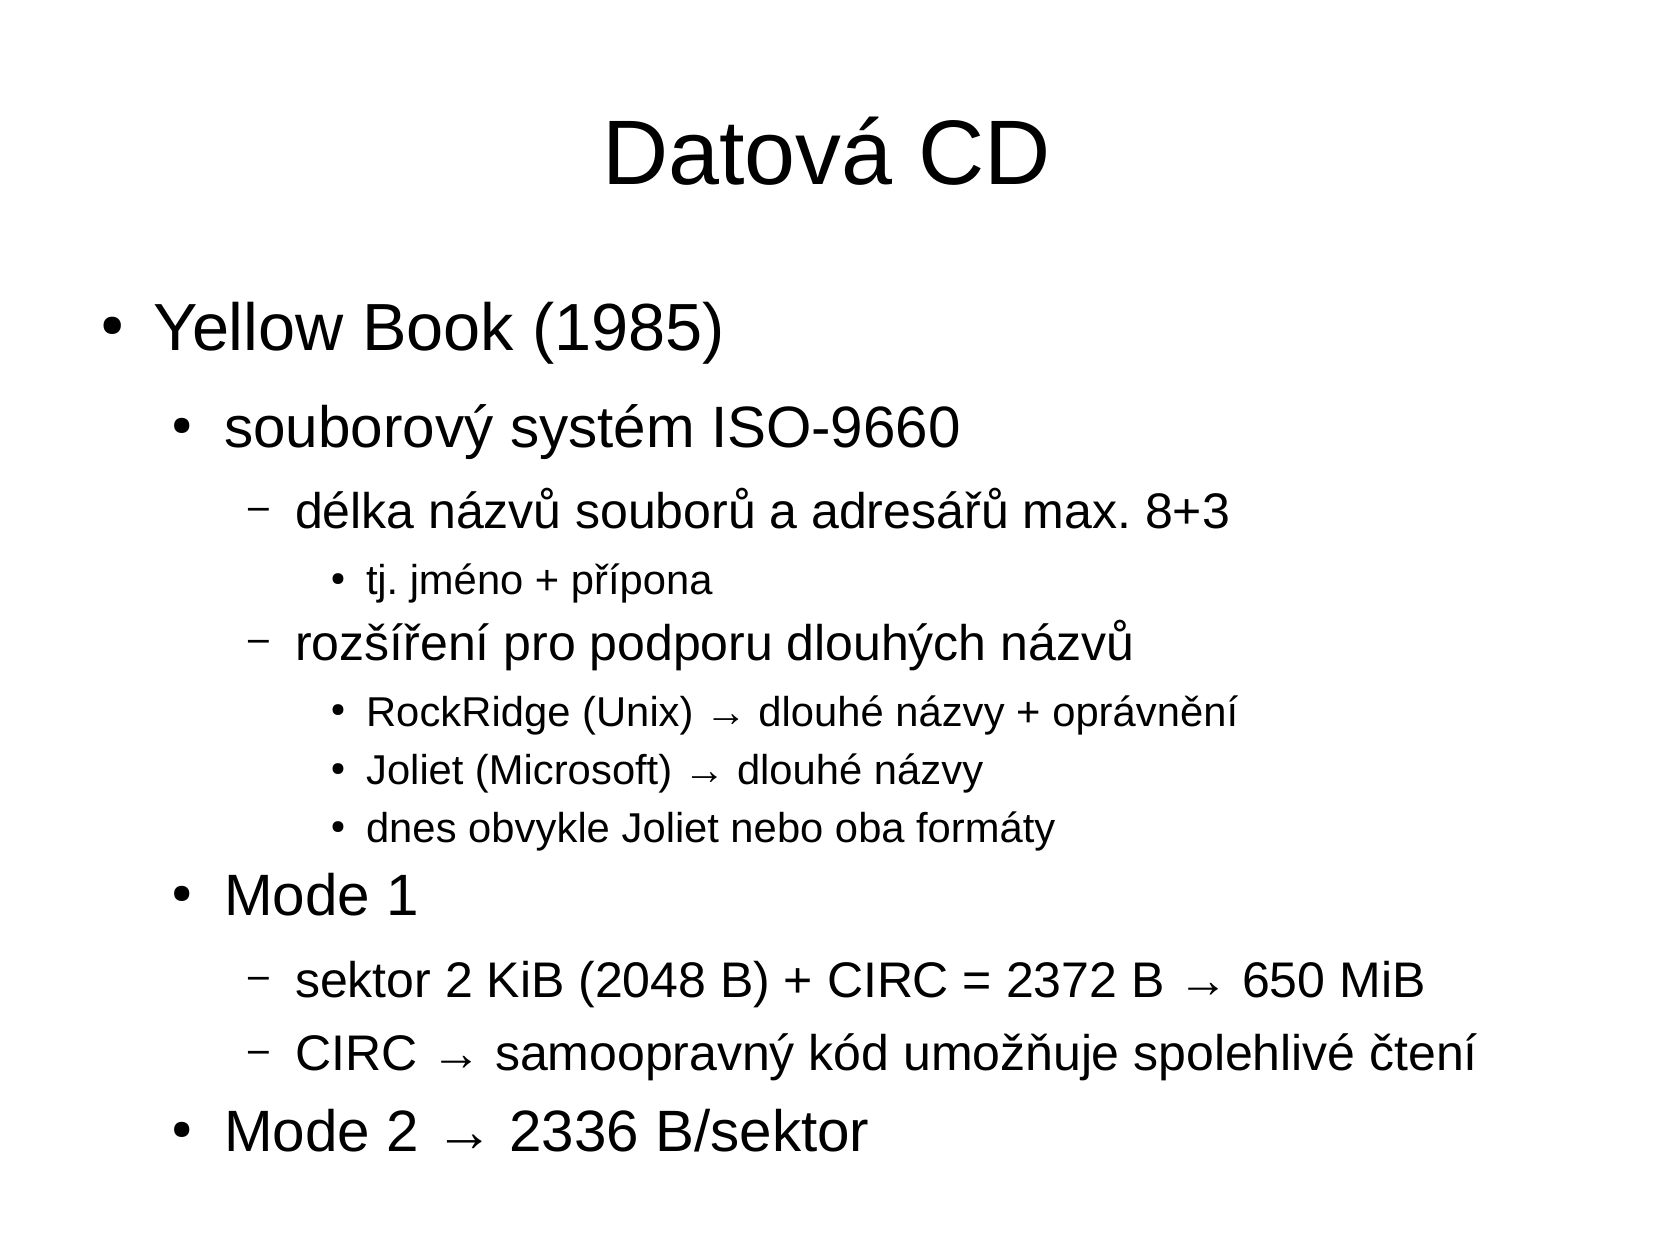

# Datová CD
Yellow Book (1985)
souborový systém ISO-9660
délka názvů souborů a adresářů max. 8+3
tj. jméno + přípona
rozšíření pro podporu dlouhých názvů
RockRidge (Unix) → dlouhé názvy + oprávnění
Joliet (Microsoft) → dlouhé názvy
dnes obvykle Joliet nebo oba formáty
Mode 1
sektor 2 KiB (2048 B) + CIRC = 2372 B → 650 MiB
CIRC → samoopravný kód umožňuje spolehlivé čtení
Mode 2 → 2336 B/sektor